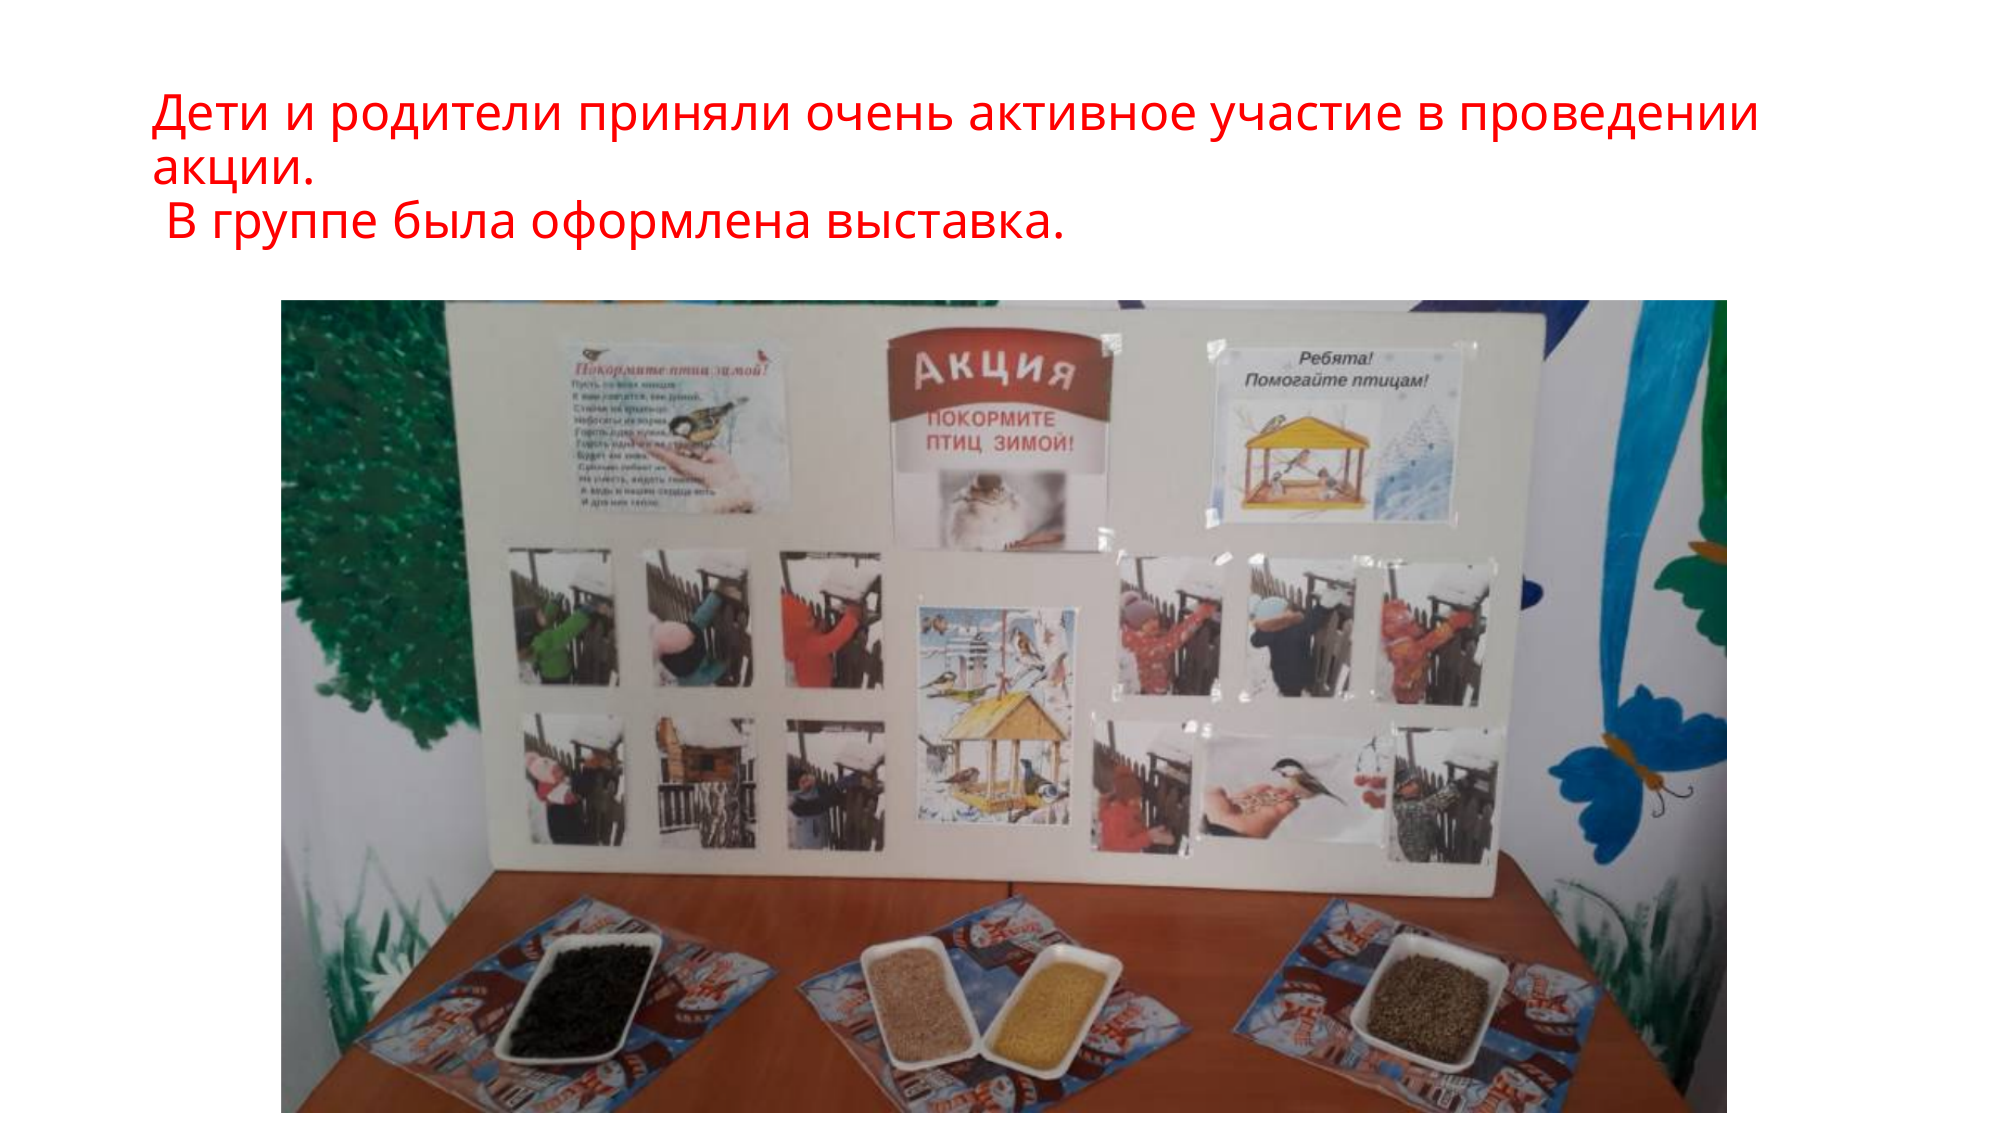

# Дети и родители приняли очень активное участие в проведении акции. В группе была оформлена выставка.